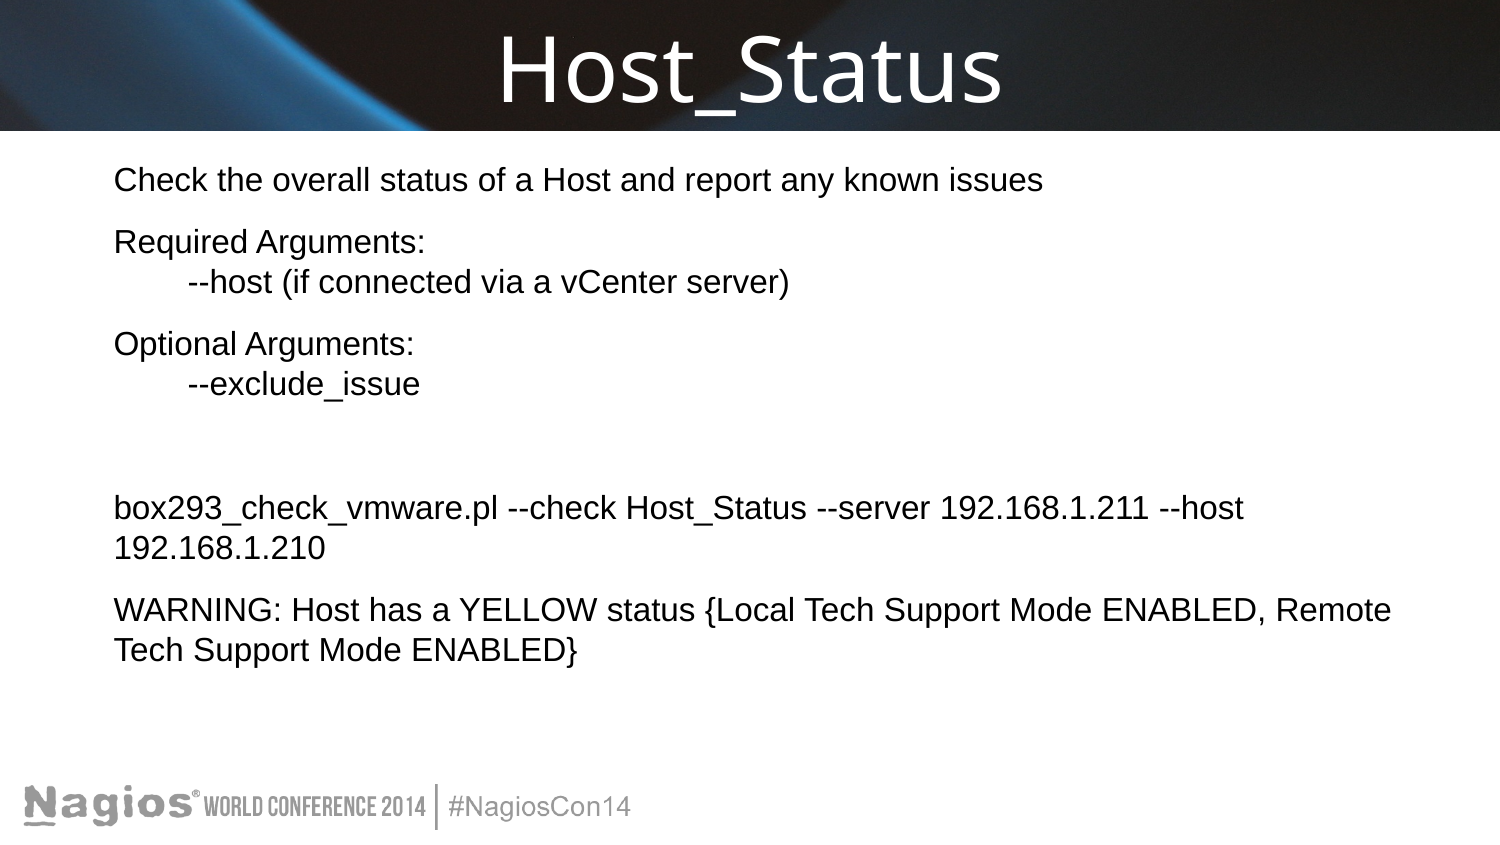

# Host_Status
Check the overall status of a Host and report any known issues
Required Arguments:
	--host (if connected via a vCenter server)
Optional Arguments:
	--exclude_issue
box293_check_vmware.pl --check Host_Status --server 192.168.1.211 --host 192.168.1.210
WARNING: Host has a YELLOW status {Local Tech Support Mode ENABLED, Remote Tech Support Mode ENABLED}